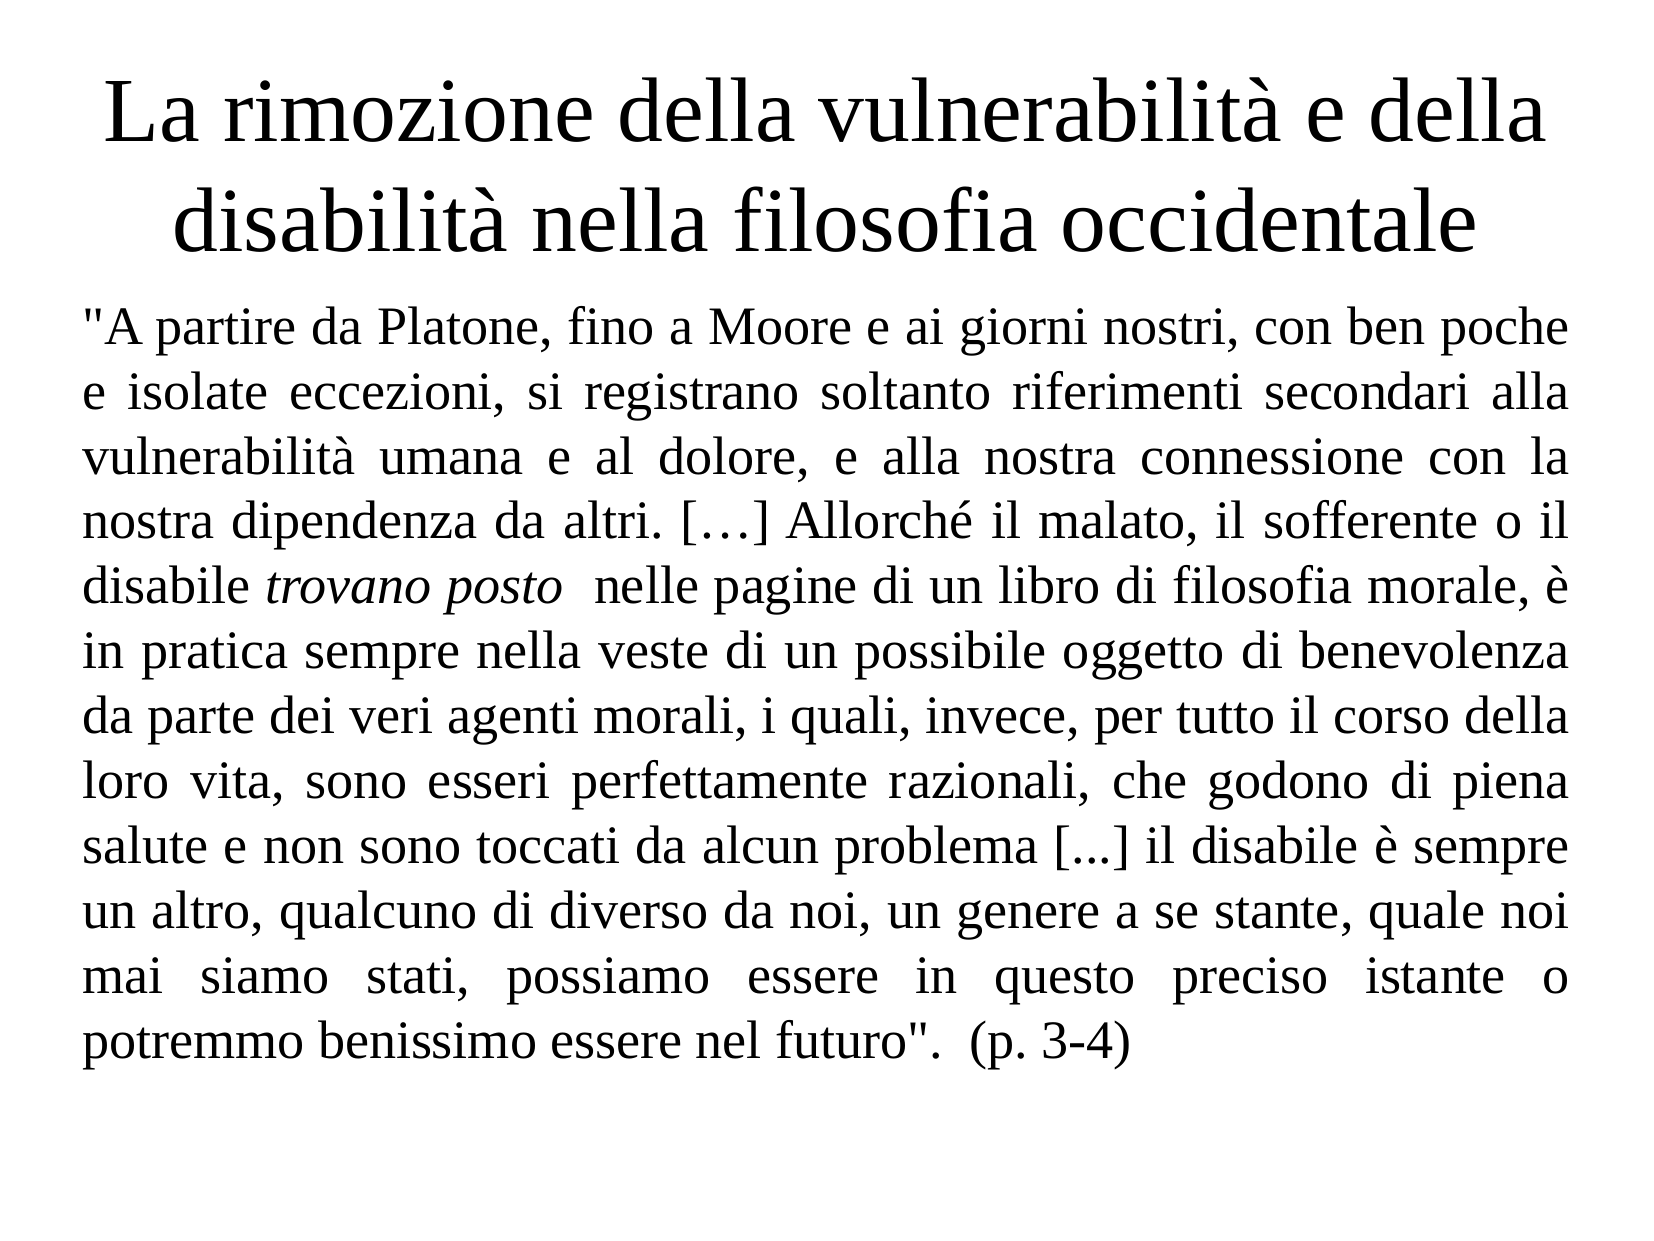

# La rimozione della vulnerabilità e della disabilità nella filosofia occidentale
"A partire da Platone, fino a Moore e ai giorni nostri, con ben poche e isolate eccezioni, si registrano soltanto riferimenti secondari alla vulnerabilità umana e al dolore, e alla nostra connessione con la nostra dipendenza da altri. […] Allorché il malato, il sofferente o il disabile trovano posto nelle pagine di un libro di filosofia morale, è in pratica sempre nella veste di un possibile oggetto di benevolenza da parte dei veri agenti morali, i quali, invece, per tutto il corso della loro vita, sono esseri perfettamente razionali, che godono di piena salute e non sono toccati da alcun problema [...] il disabile è sempre un altro, qualcuno di diverso da noi, un genere a se stante, quale noi mai siamo stati, possiamo essere in questo preciso istante o potremmo benissimo essere nel futuro". (p. 3-4)